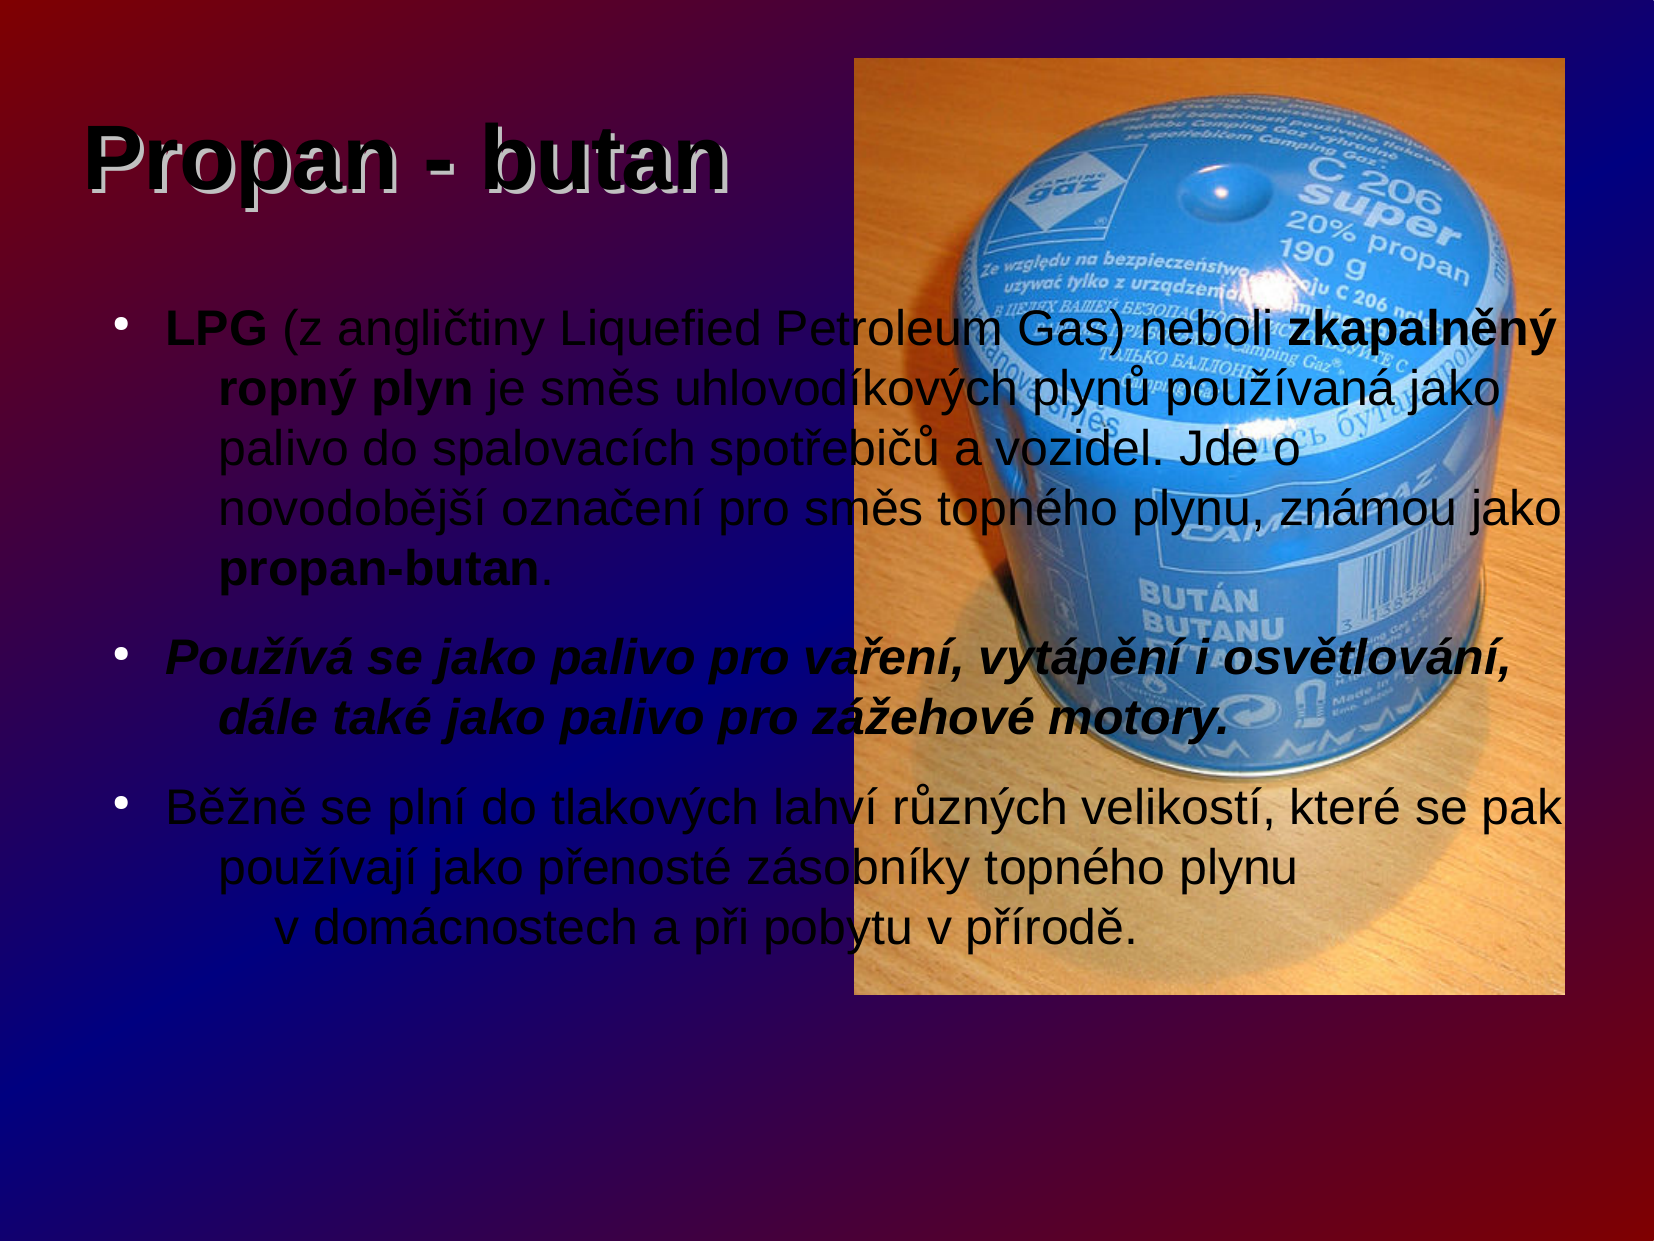

# Propan - butan
LPG (z angličtiny Liquefied Petroleum Gas) neboli zkapalněný ropný plyn je směs uhlovodíkových plynů používaná jako palivo do spalovacích spotřebičů a vozidel. Jde o novodobější označení pro směs topného plynu, známou jako propan-butan.
Používá se jako palivo pro vaření, vytápění i osvětlování, dále také jako palivo pro zážehové motory.
Běžně se plní do tlakových lahví různých velikostí, které se pak používají jako přenosté zásobníky topného plynu v domácnostech a při pobytu v přírodě.